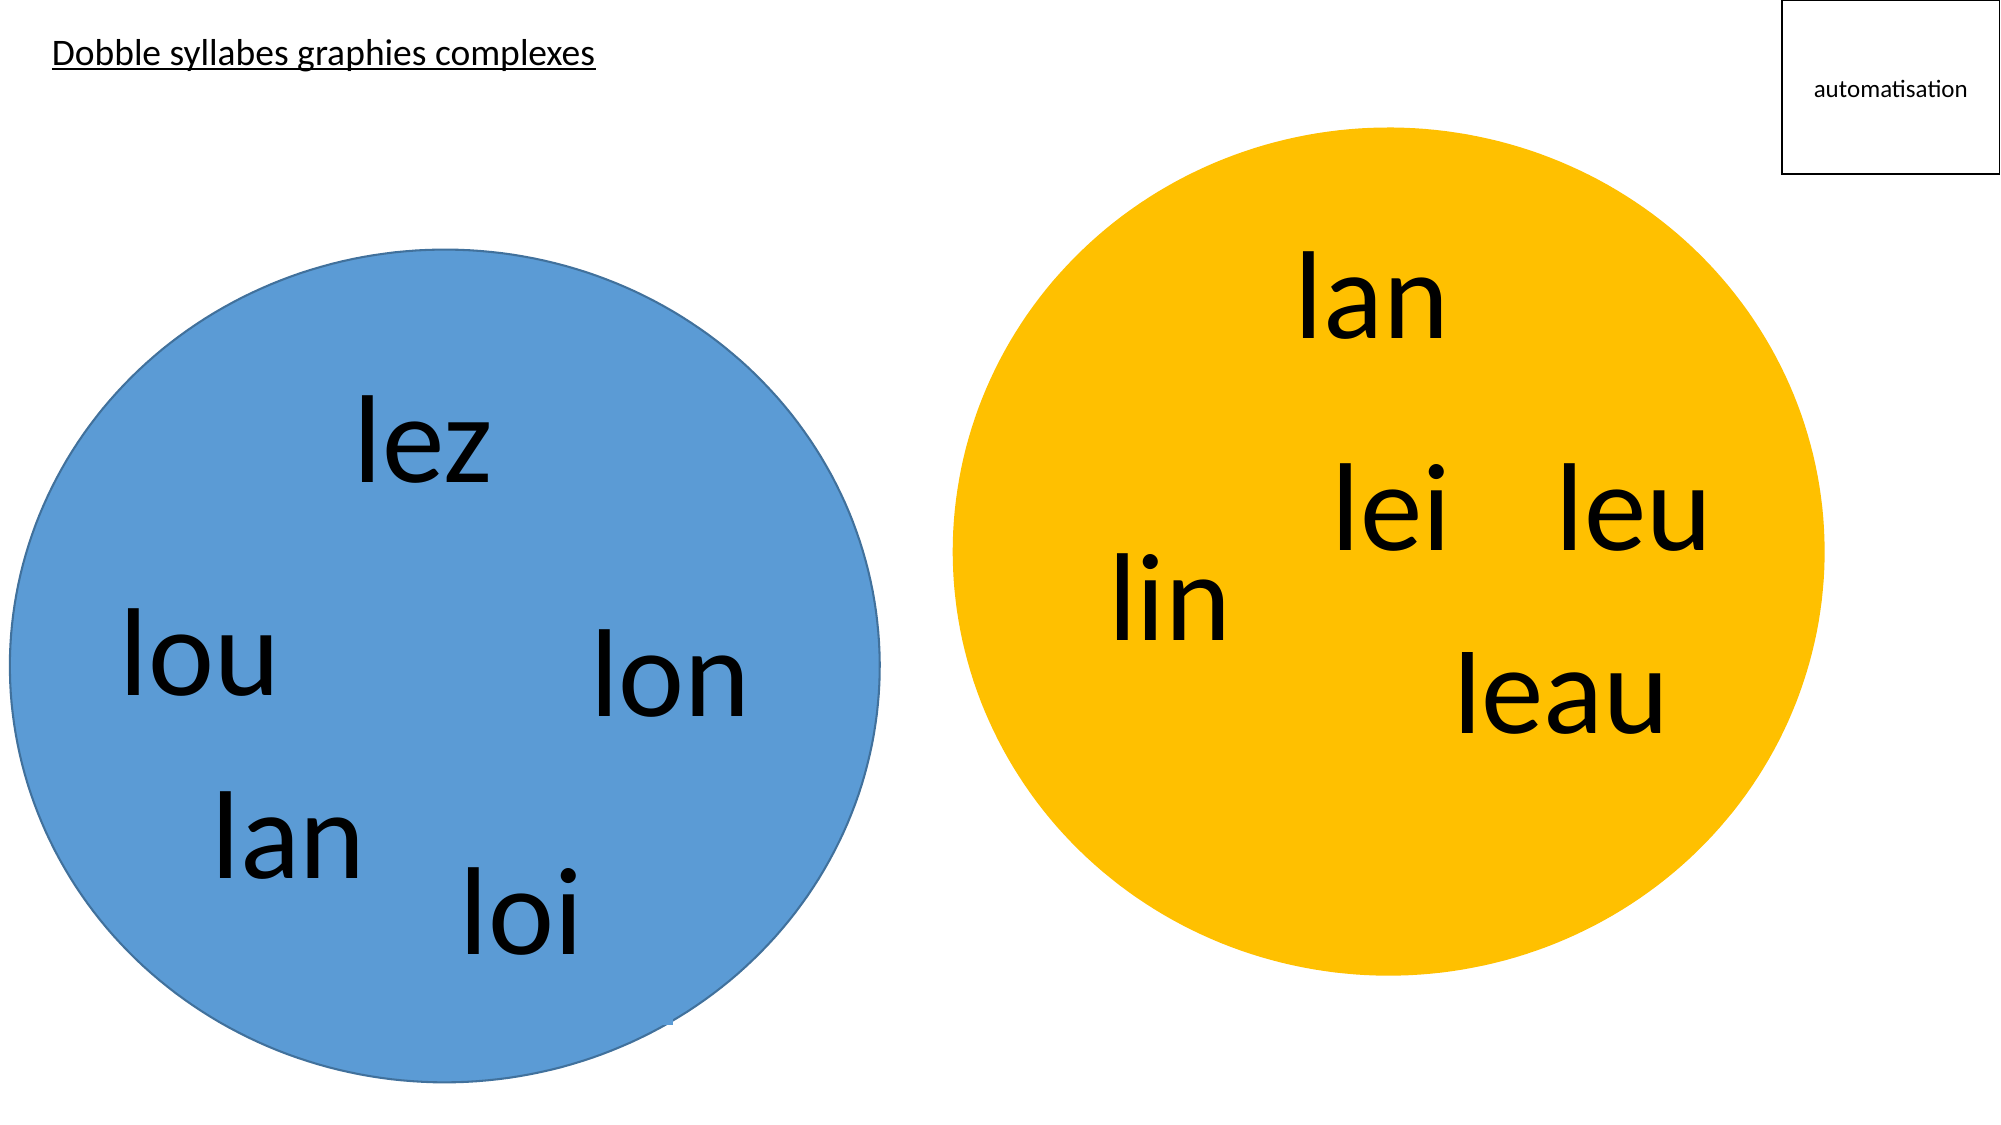

Dobble syllabes graphies complexes
automatisation
lan
lez
lei
leu
lin
lou
lon
leau
lan
loi